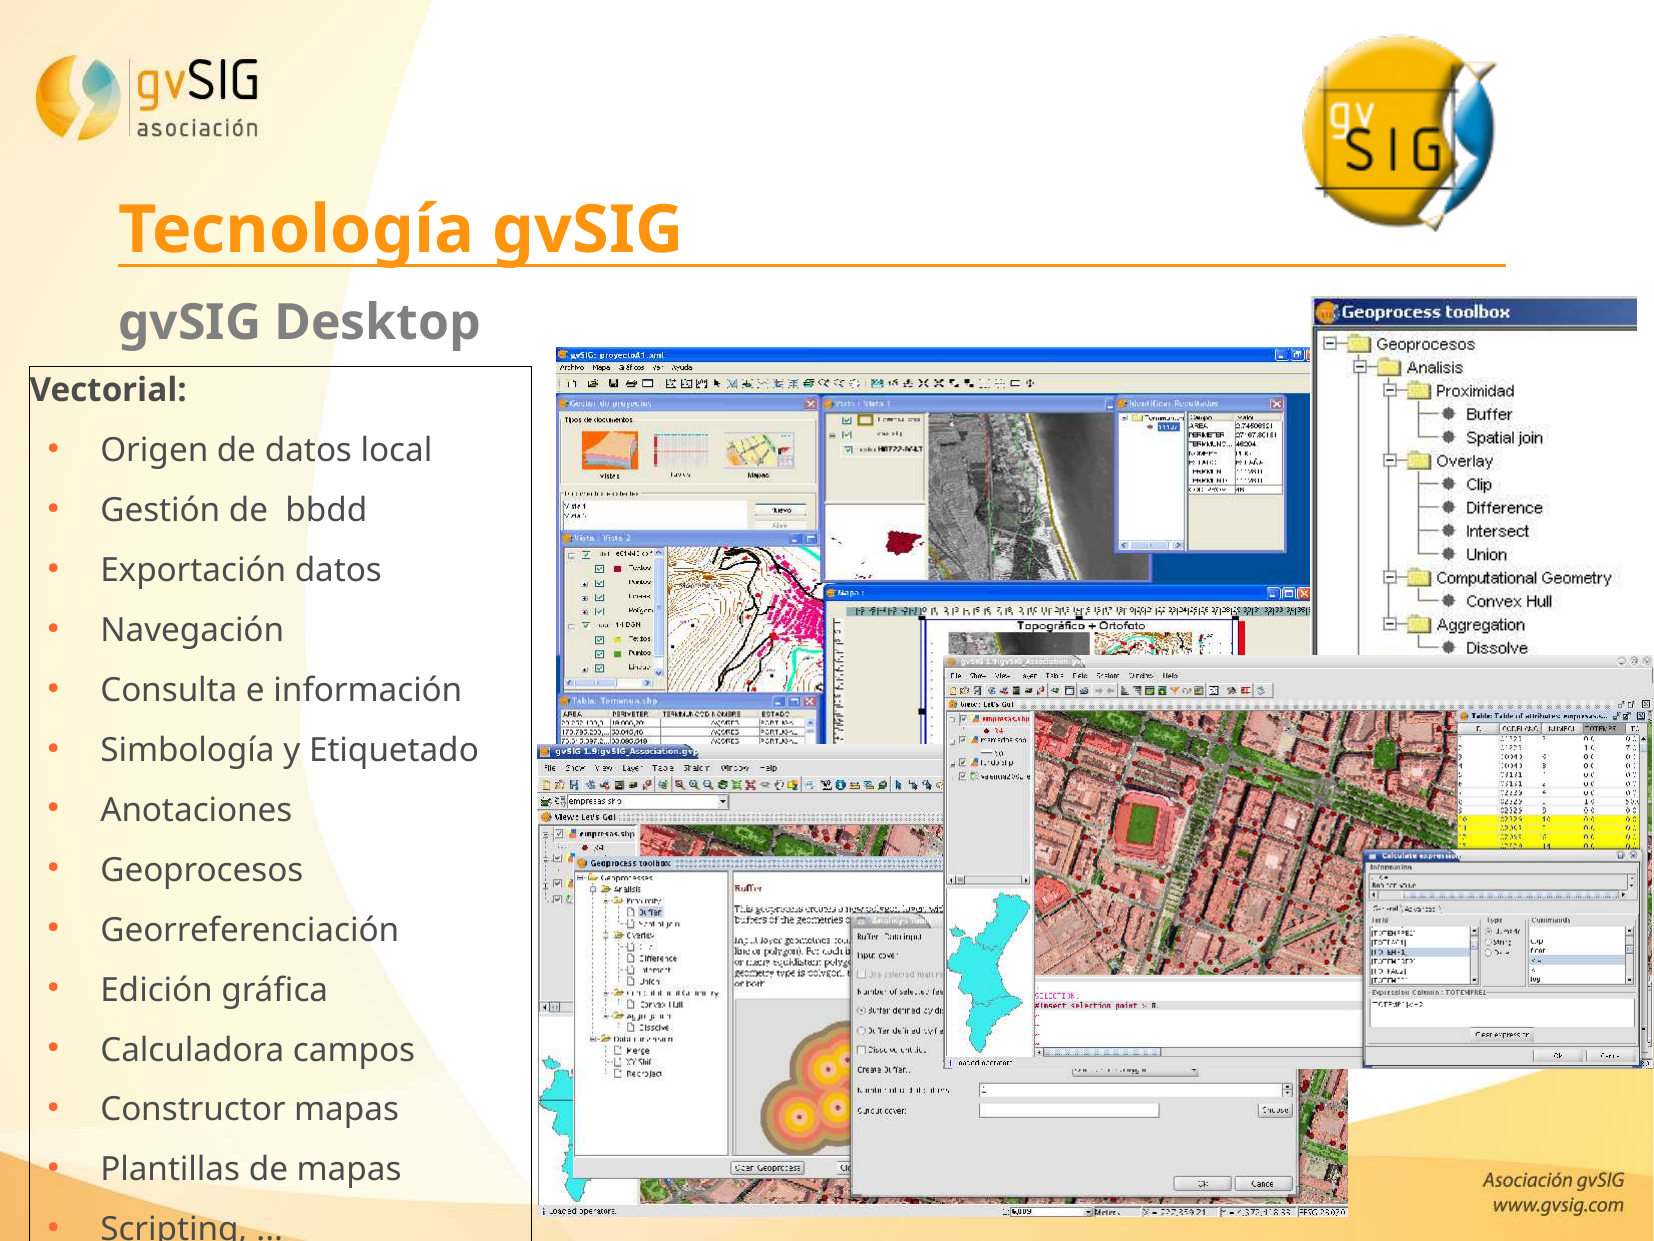

# Tecnología gvSIG
gvSIG Desktop
Vectorial:
Origen de datos local
Gestión de bbdd
Exportación datos
Navegación
Consulta e información
Simbología y Etiquetado
Anotaciones
Geoprocesos
Georreferenciación
Edición gráfica
Calculadora campos
Constructor mapas
Plantillas de mapas
Scripting, ...